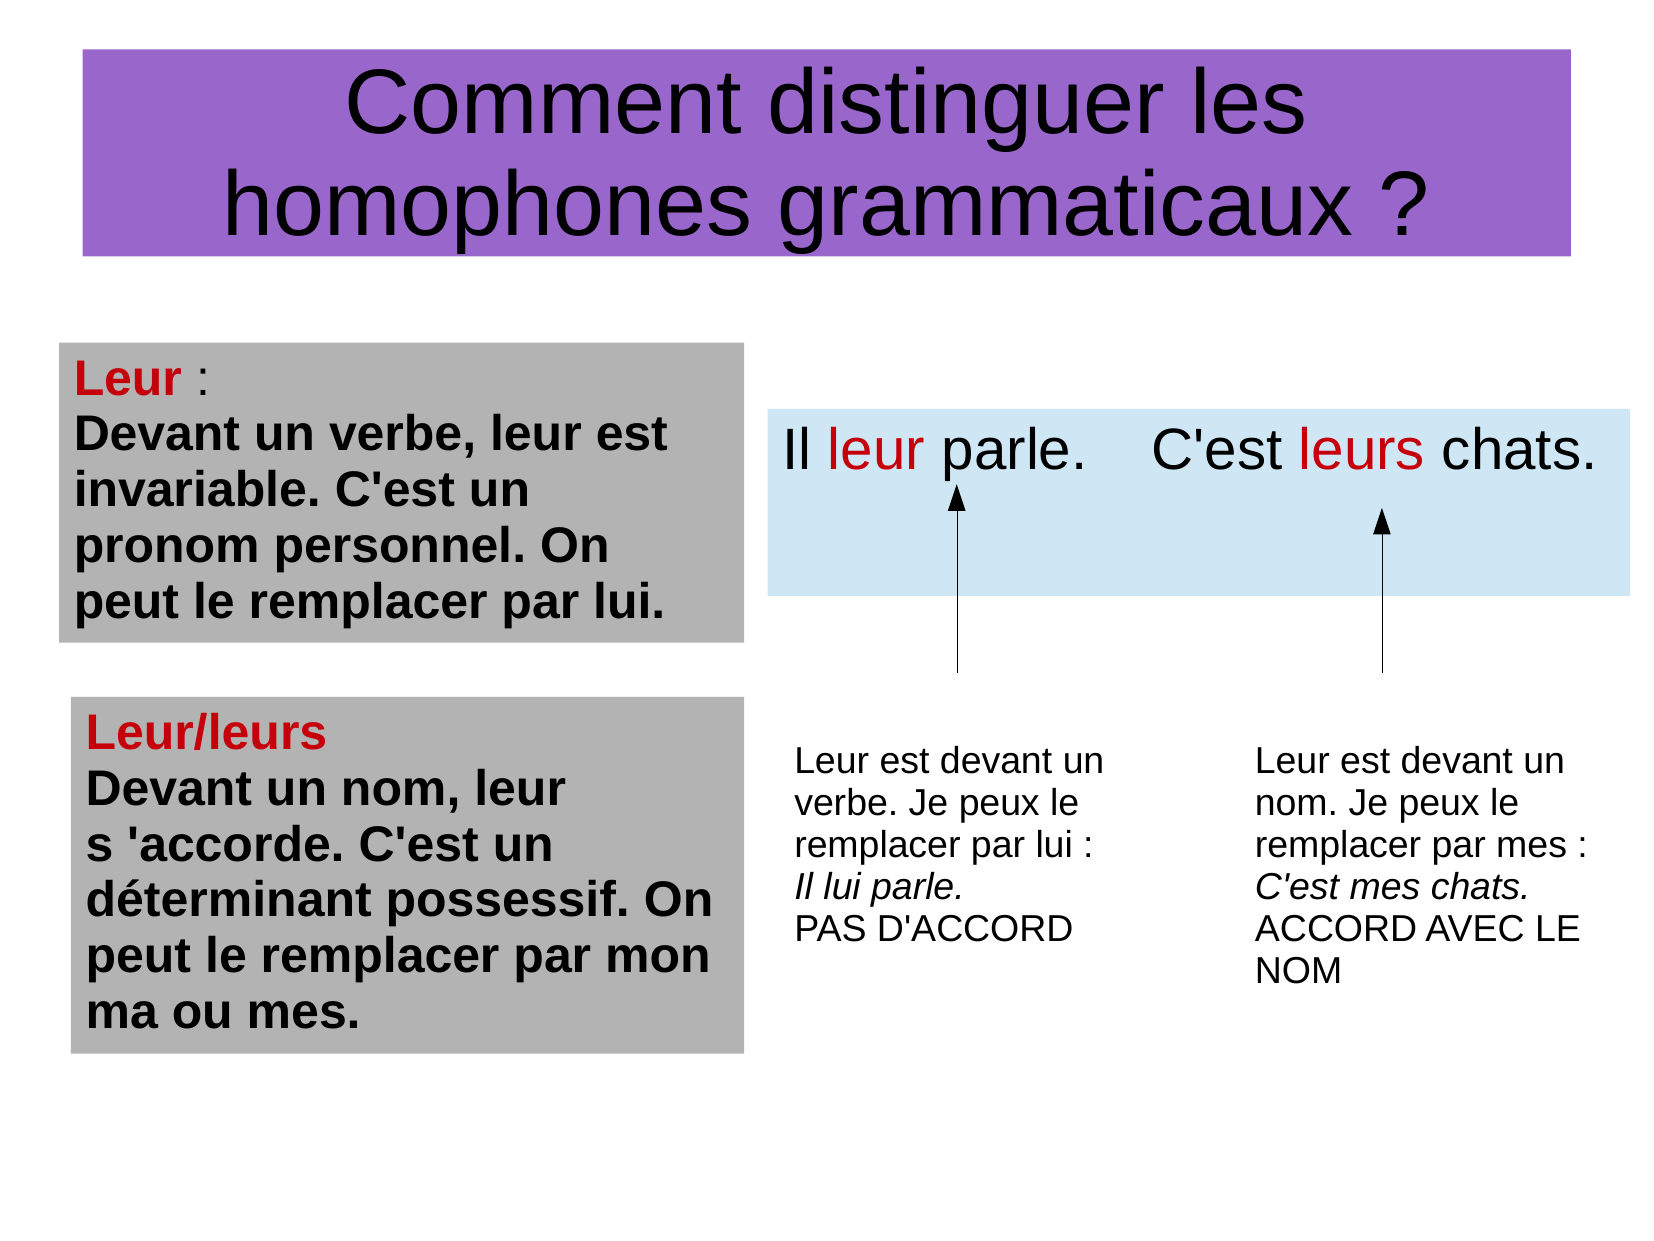

# Comment distinguer les homophones grammaticaux ?
Leur :
Devant un verbe, leur est invariable. C'est un pronom personnel. On peut le remplacer par lui.
Il leur parle.	C'est leurs chats.
Leur/leurs
Devant un nom, leur s 'accorde. C'est un déterminant possessif. On peut le remplacer par mon ma ou mes.
Leur est devant un verbe. Je peux le remplacer par lui : Il lui parle.
PAS D'ACCORD
Leur est devant un nom. Je peux le remplacer par mes :
C'est mes chats.
ACCORD AVEC LE NOM